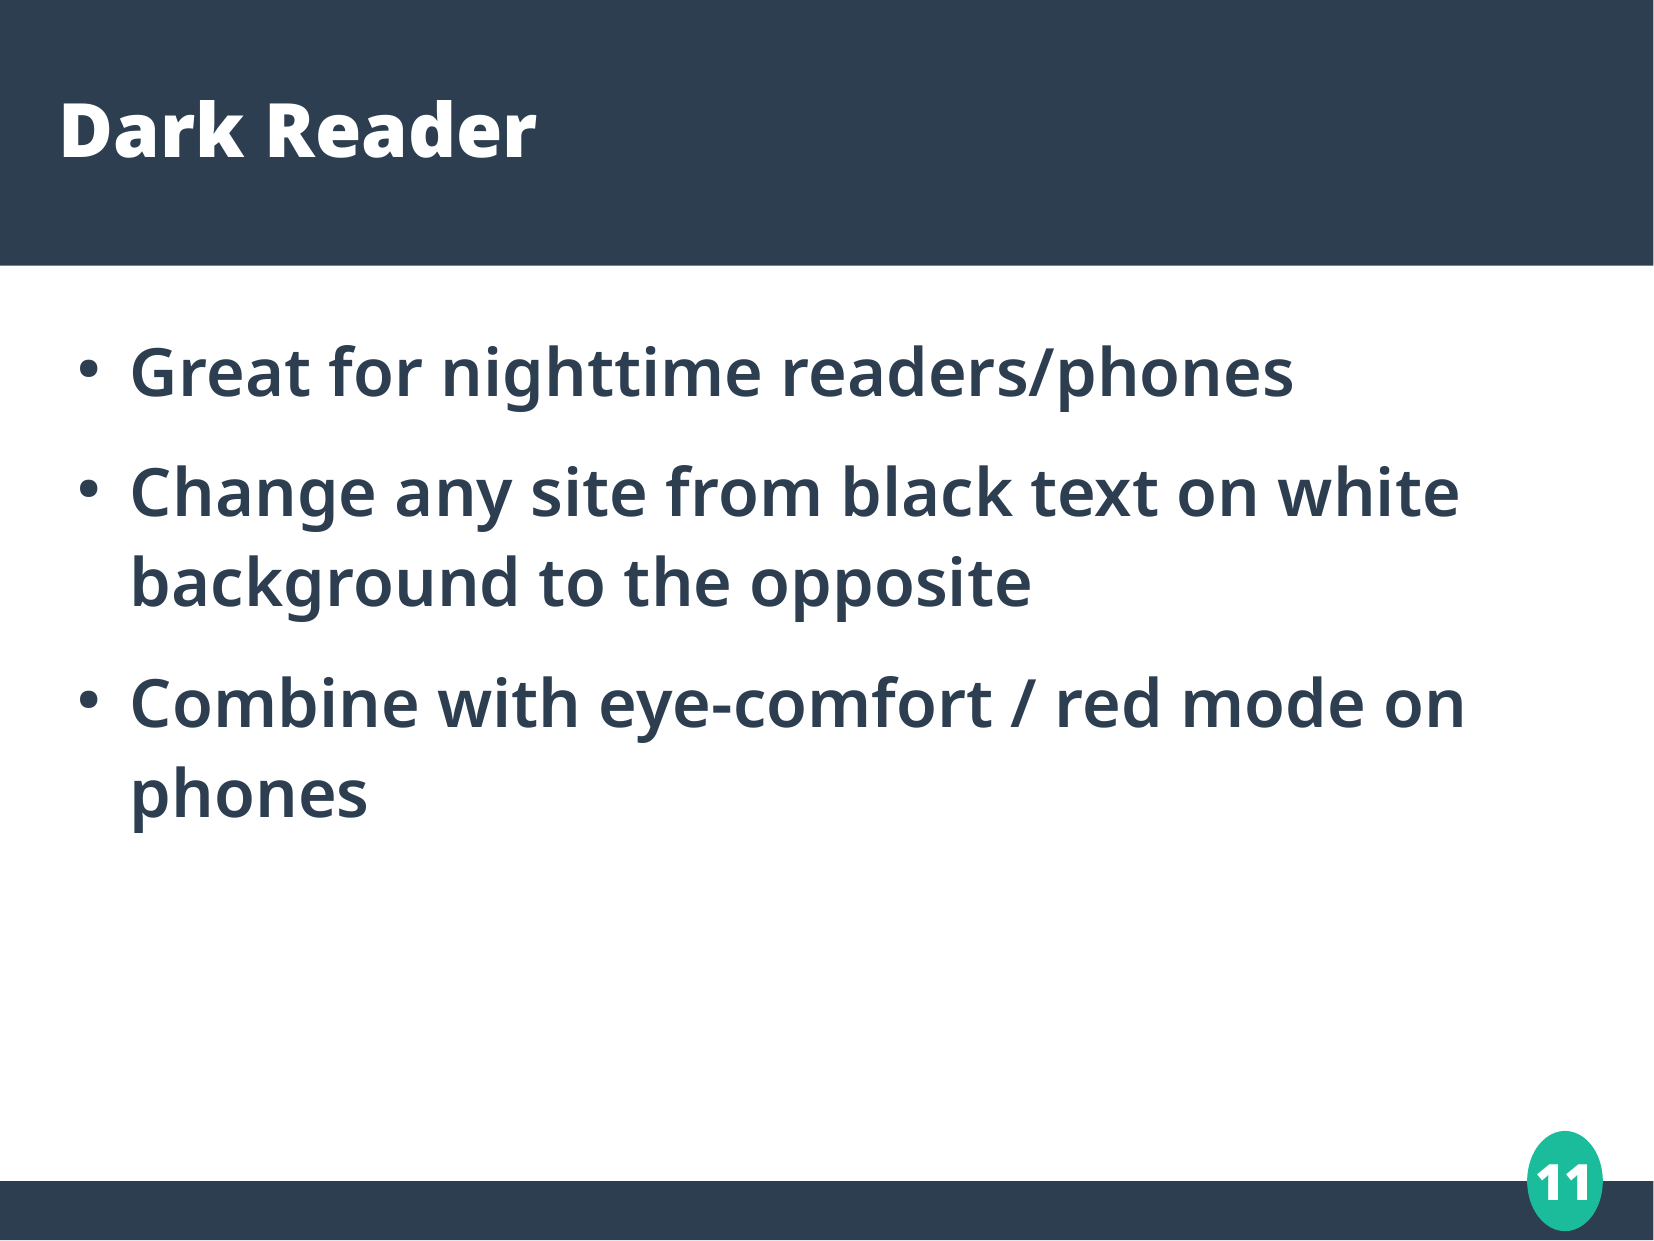

# Dark Reader
Great for nighttime readers/phones
Change any site from black text on white background to the opposite
Combine with eye-comfort / red mode on phones